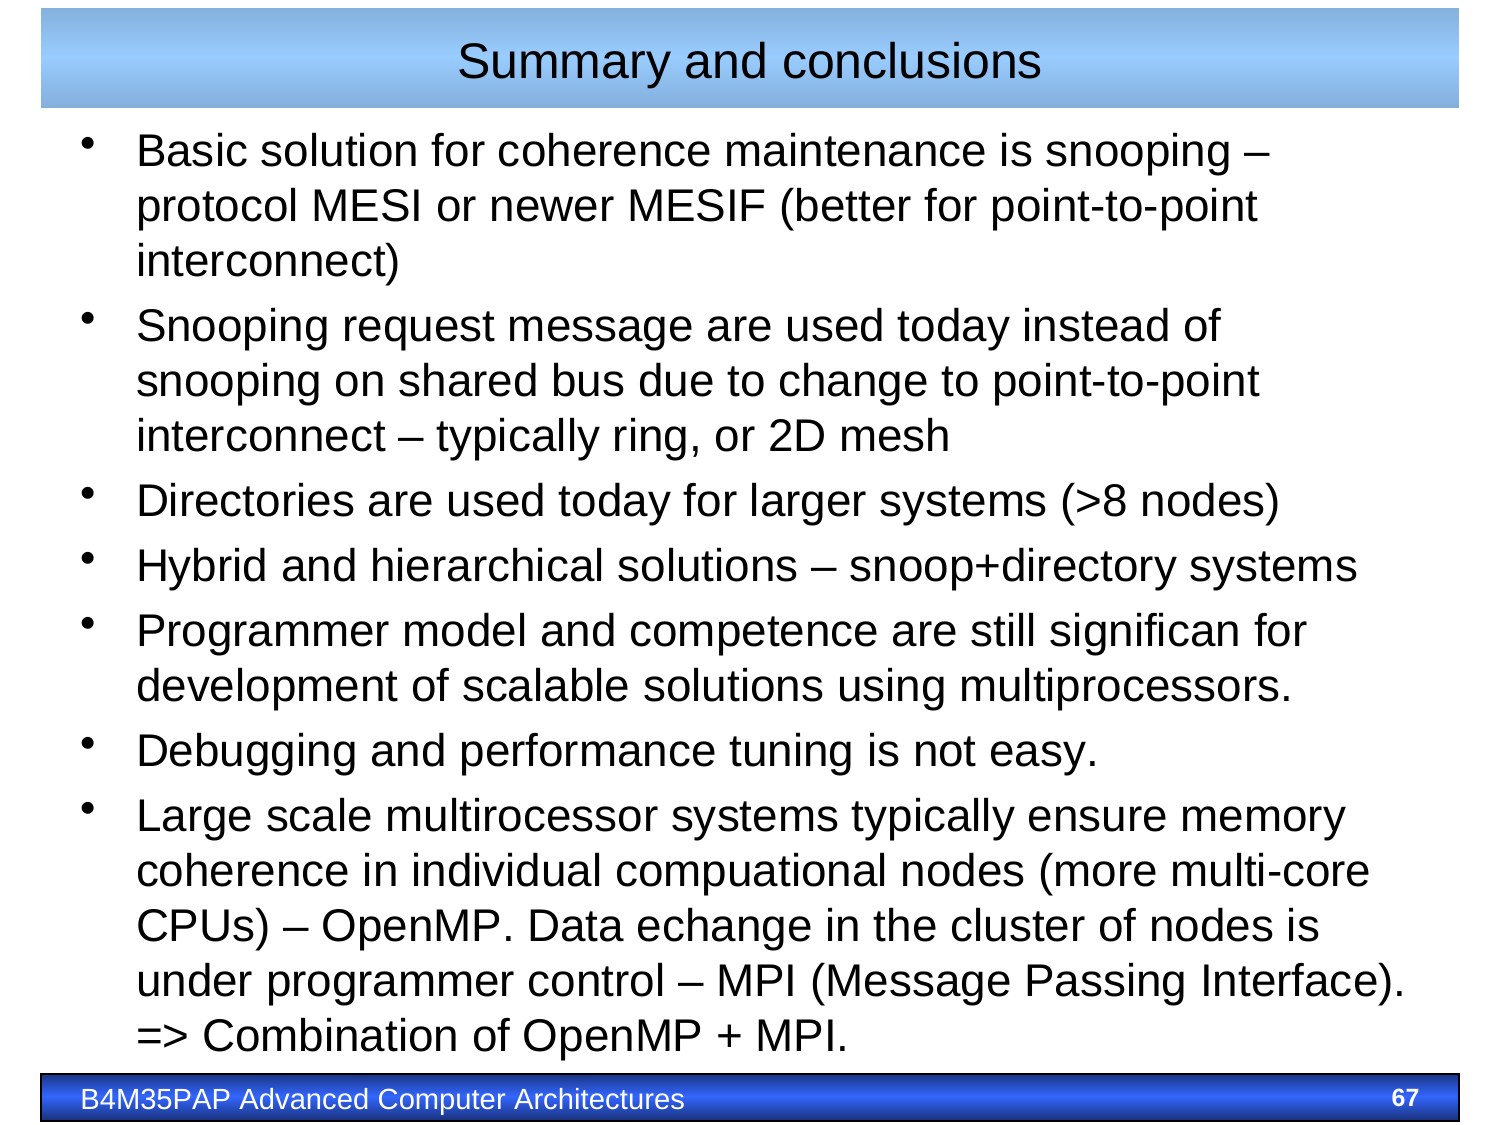

Summary and conclusions
# Basic solution for coherence maintenance is snooping – protocol MESI or newer MESIF (better for point-to-point interconnect)
Snooping request message are used today instead of snooping on shared bus due to change to point-to-point interconnect – typically ring, or 2D mesh
Directories are used today for larger systems (>8 nodes)
Hybrid and hierarchical solutions – snoop+directory systems
Programmer model and competence are still significan for development of scalable solutions using multiprocessors.
Debugging and performance tuning is not easy.
Large scale multirocessor systems typically ensure memory coherence in individual compuational nodes (more multi-core CPUs) – OpenMP. Data echange in the cluster of nodes is under programmer control – MPI (Message Passing Interface). => Combination of OpenMP + MPI.